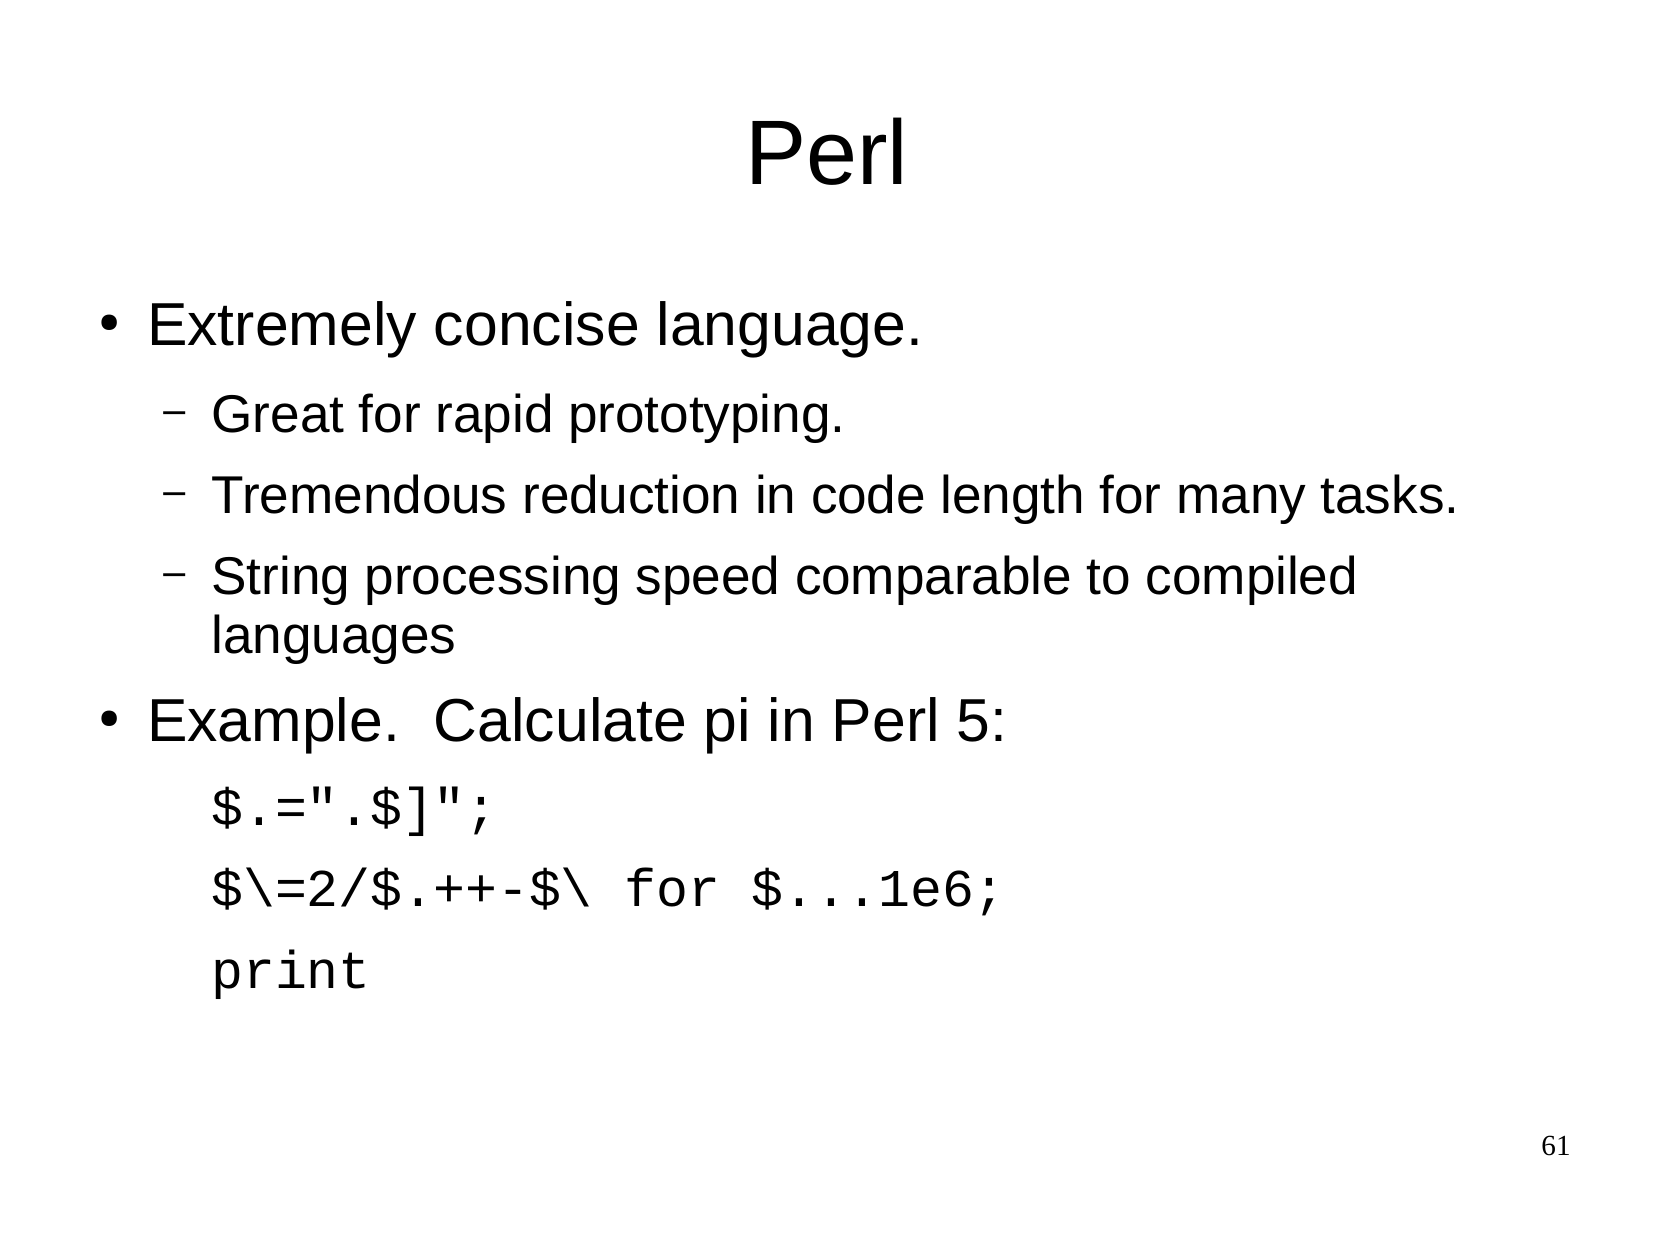

# Perl
Extremely concise language.
Great for rapid prototyping.
Tremendous reduction in code length for many tasks.
String processing speed comparable to compiled languages
Example. Calculate pi in Perl 5:
$.=".$]";
$\=2/$.++-$\ for $...1e6;
print
61